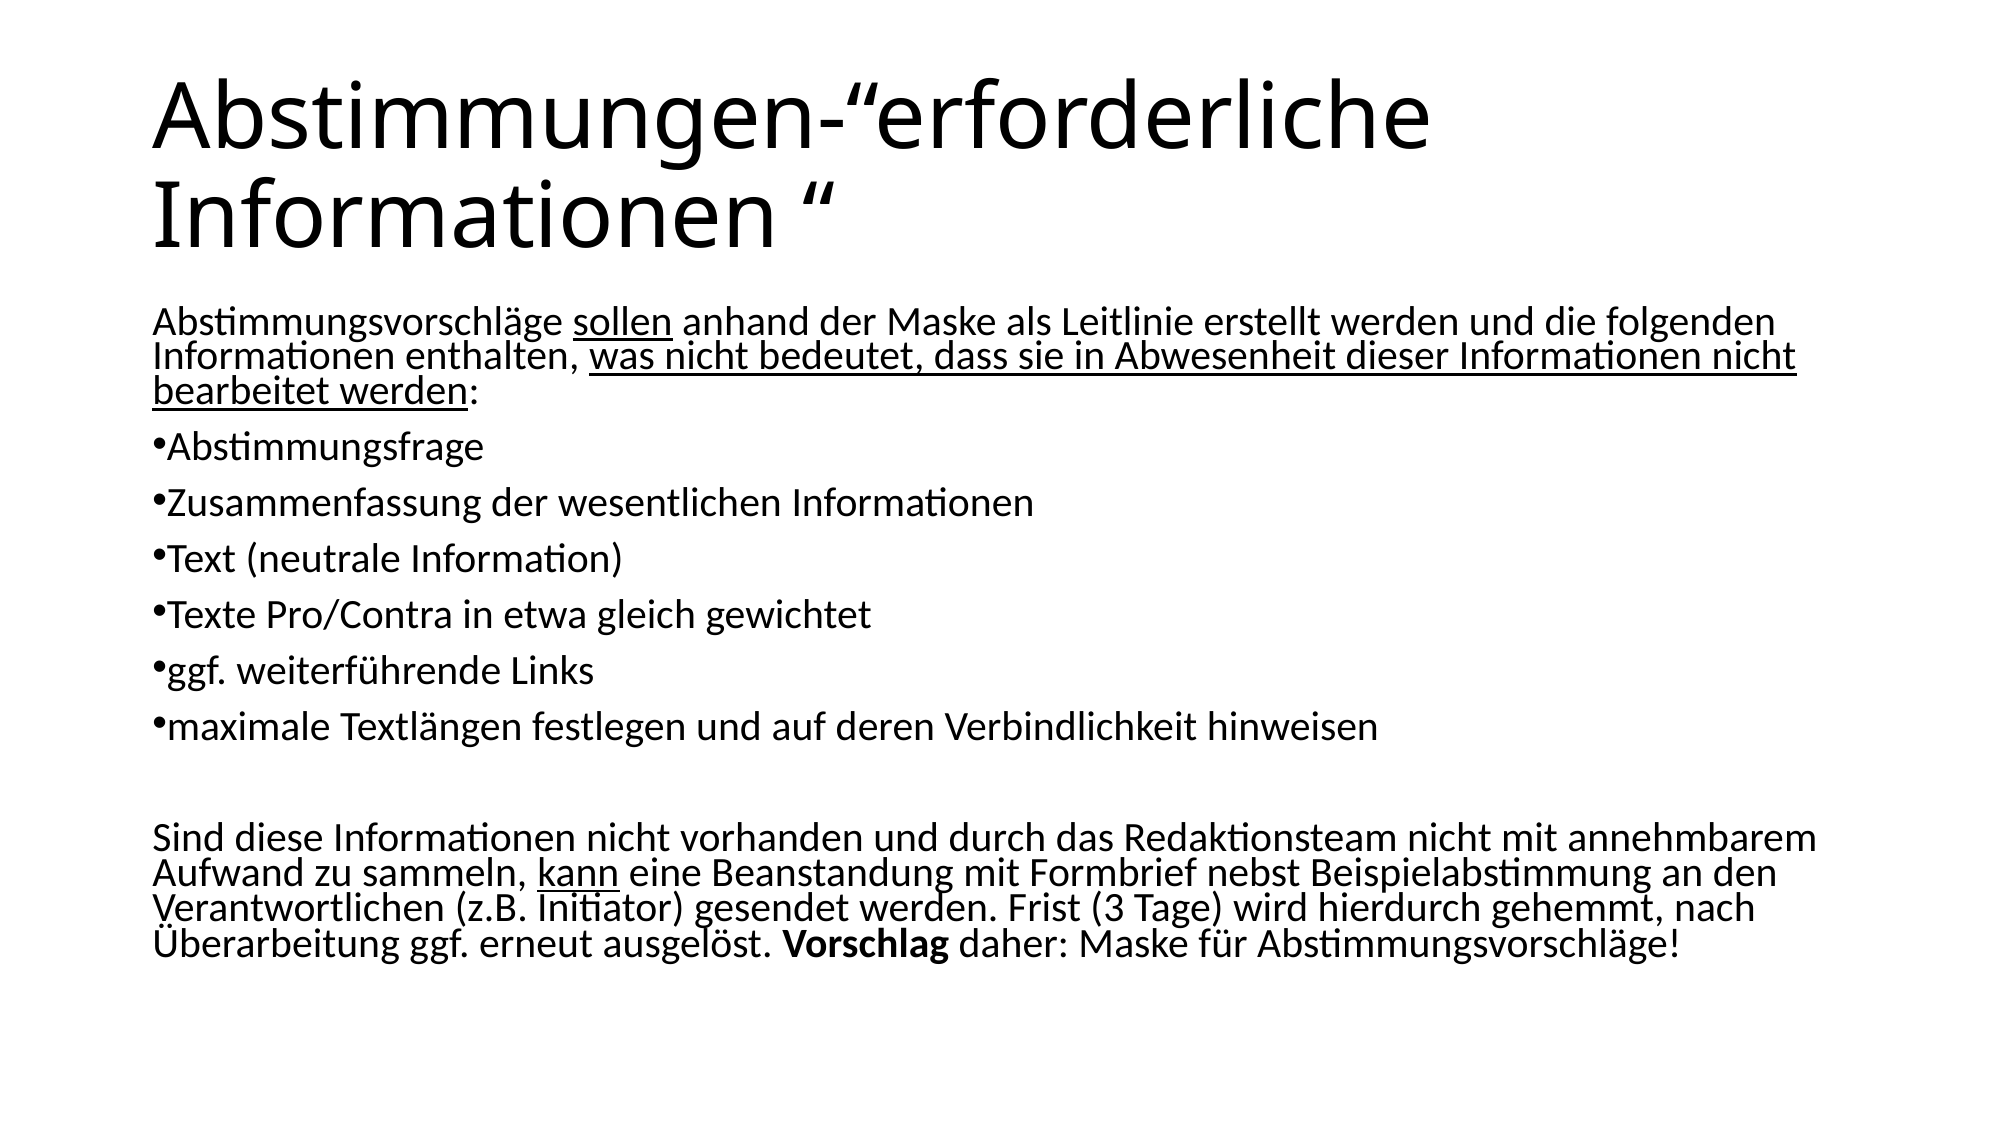

# Abstimmungen-“erforderliche Informationen “
Abstimmungsvorschläge sollen anhand der Maske als Leitlinie erstellt werden und die folgenden Informationen enthalten, was nicht bedeutet, dass sie in Abwesenheit dieser Informationen nicht bearbeitet werden:
Abstimmungsfrage
Zusammenfassung der wesentlichen Informationen
Text (neutrale Information)
Texte Pro/Contra in etwa gleich gewichtet
ggf. weiterführende Links
maximale Textlängen festlegen und auf deren Verbindlichkeit hinweisen
Sind diese Informationen nicht vorhanden und durch das Redaktionsteam nicht mit annehmbarem Aufwand zu sammeln, kann eine Beanstandung mit Formbrief nebst Beispielabstimmung an den Verantwortlichen (z.B. Initiator) gesendet werden. Frist (3 Tage) wird hierdurch gehemmt, nach Überarbeitung ggf. erneut ausgelöst. Vorschlag daher: Maske für Abstimmungsvorschläge!